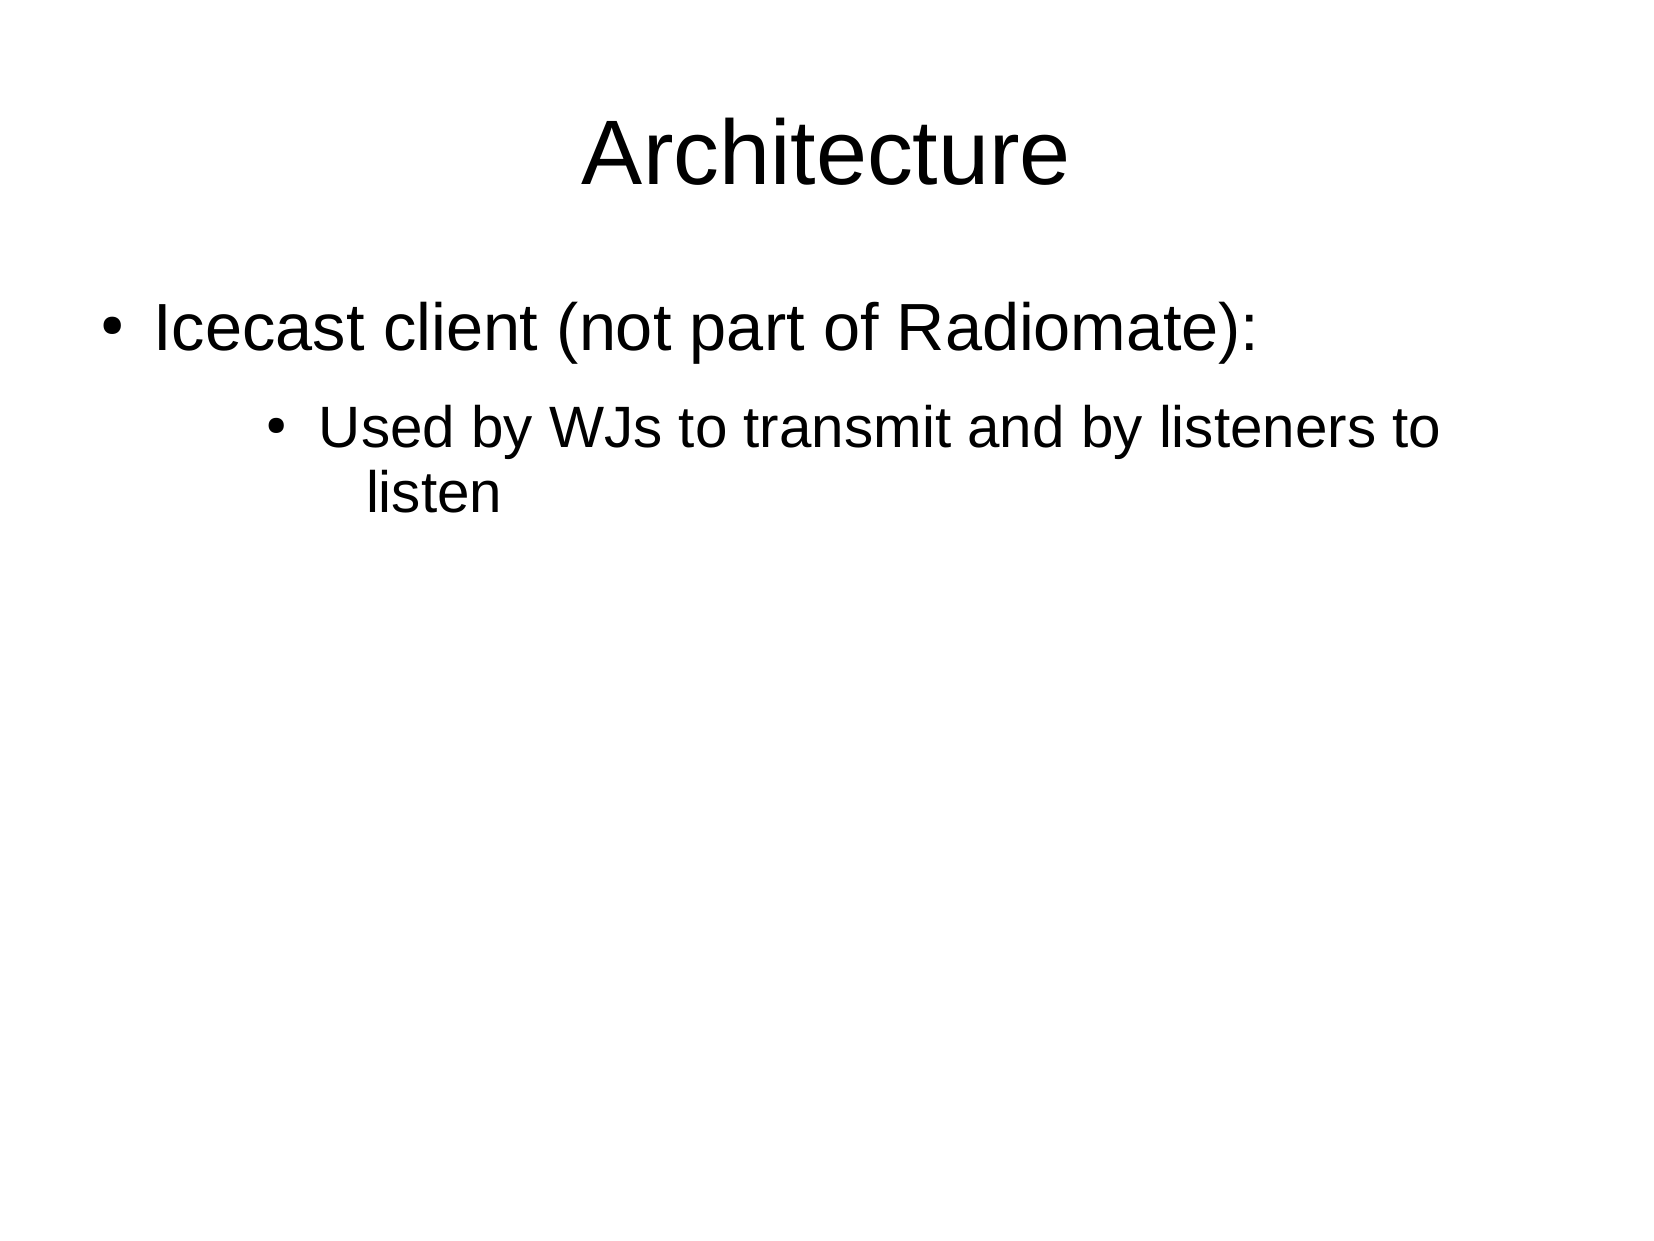

# Architecture
Icecast client (not part of Radiomate):
Used by WJs to transmit and by listeners to listen